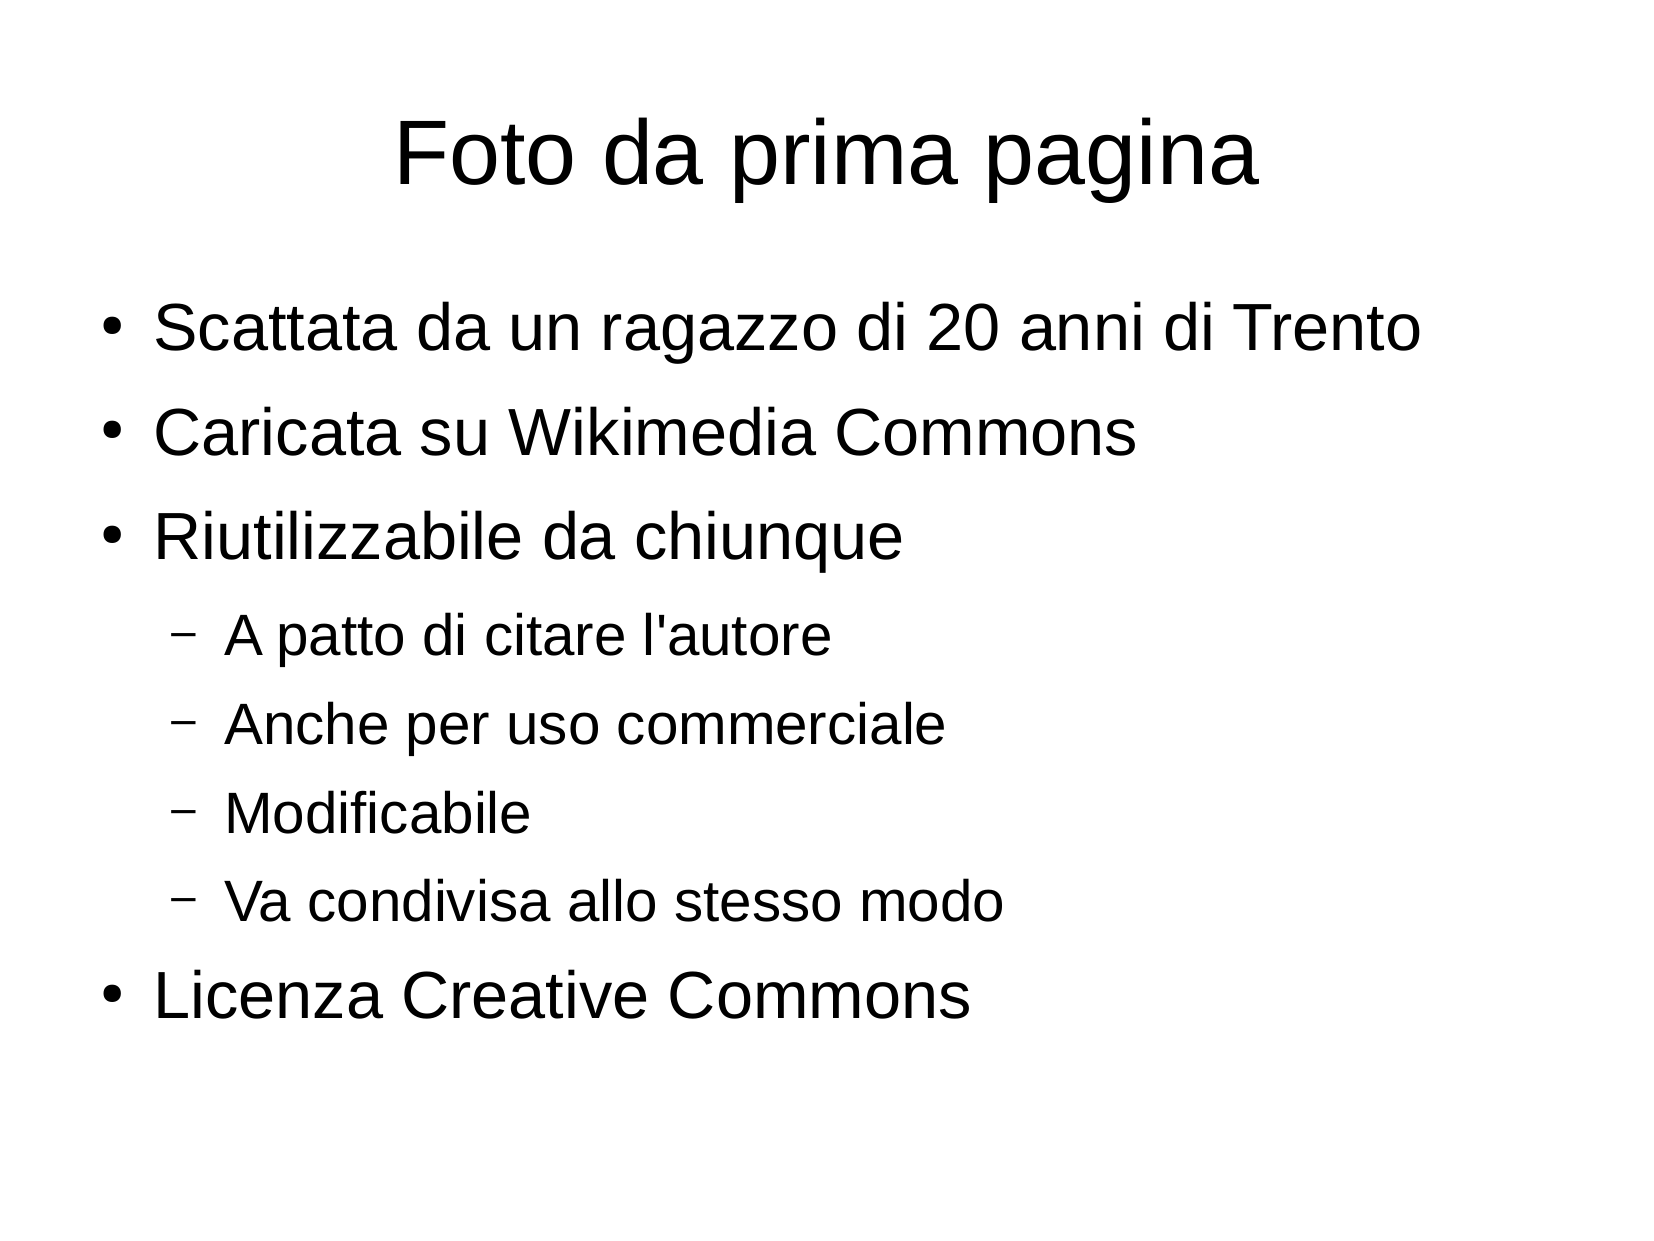

# Foto da prima pagina
Scattata da un ragazzo di 20 anni di Trento
Caricata su Wikimedia Commons
Riutilizzabile da chiunque
A patto di citare l'autore
Anche per uso commerciale
Modificabile
Va condivisa allo stesso modo
Licenza Creative Commons